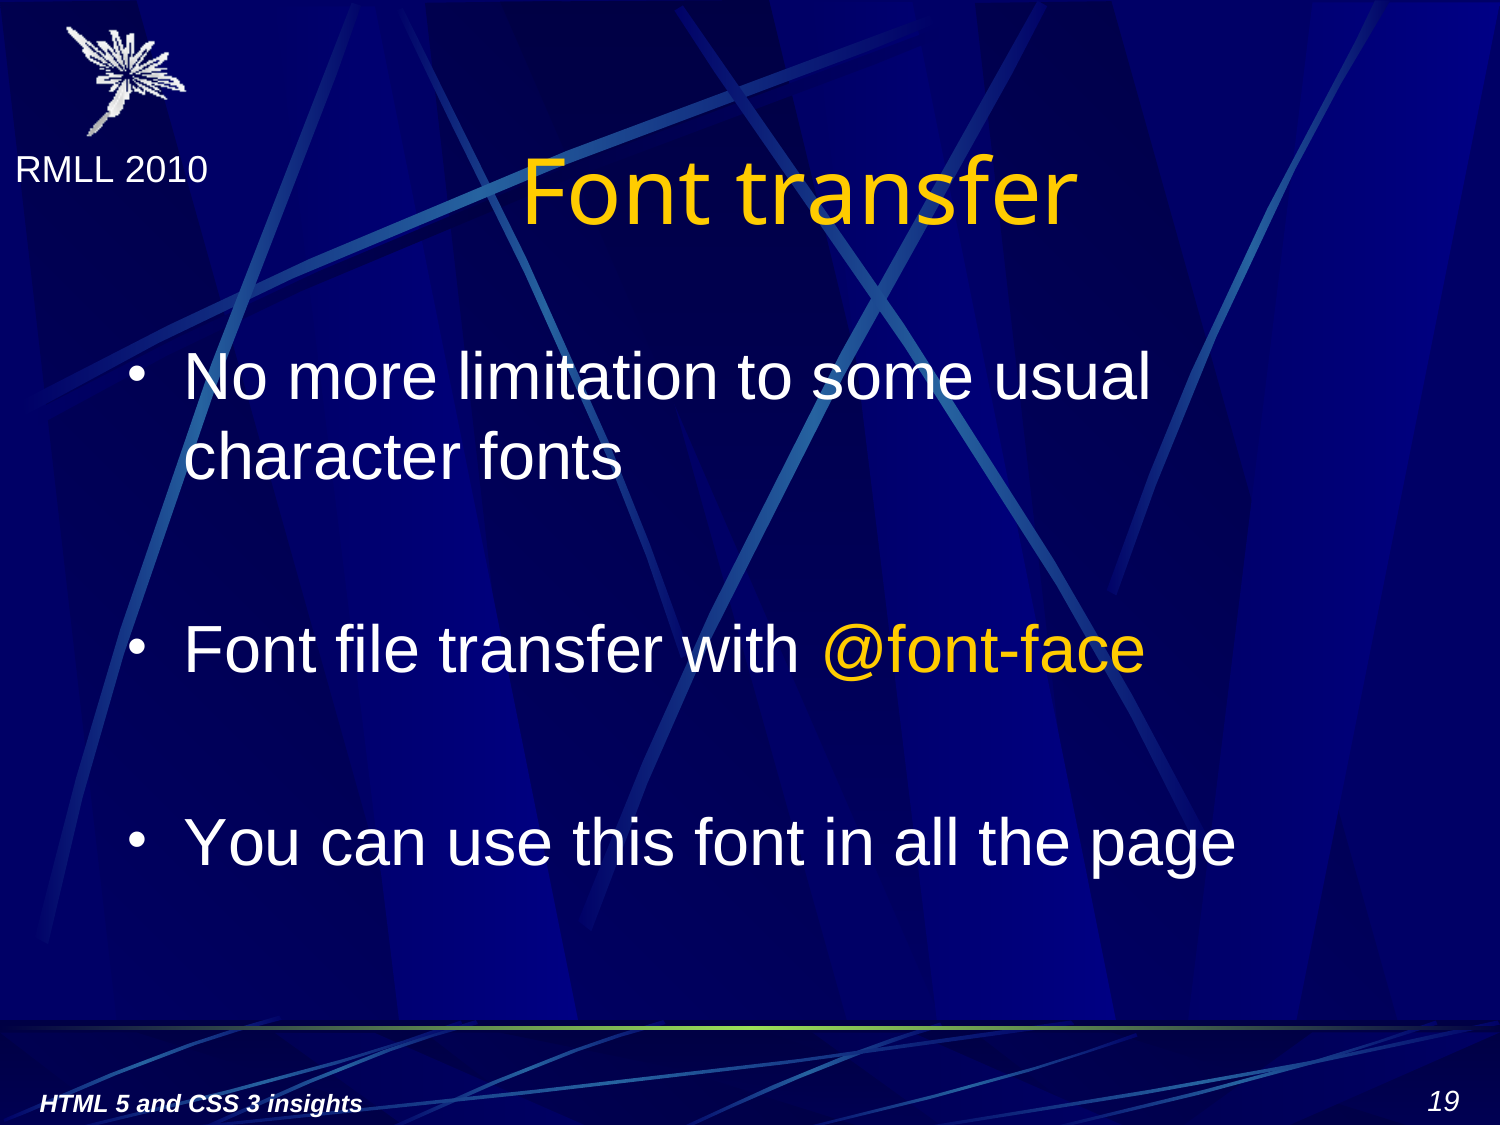

# Font transfer
No more limitation to some usual character fonts
Font file transfer with @font-face
You can use this font in all the page